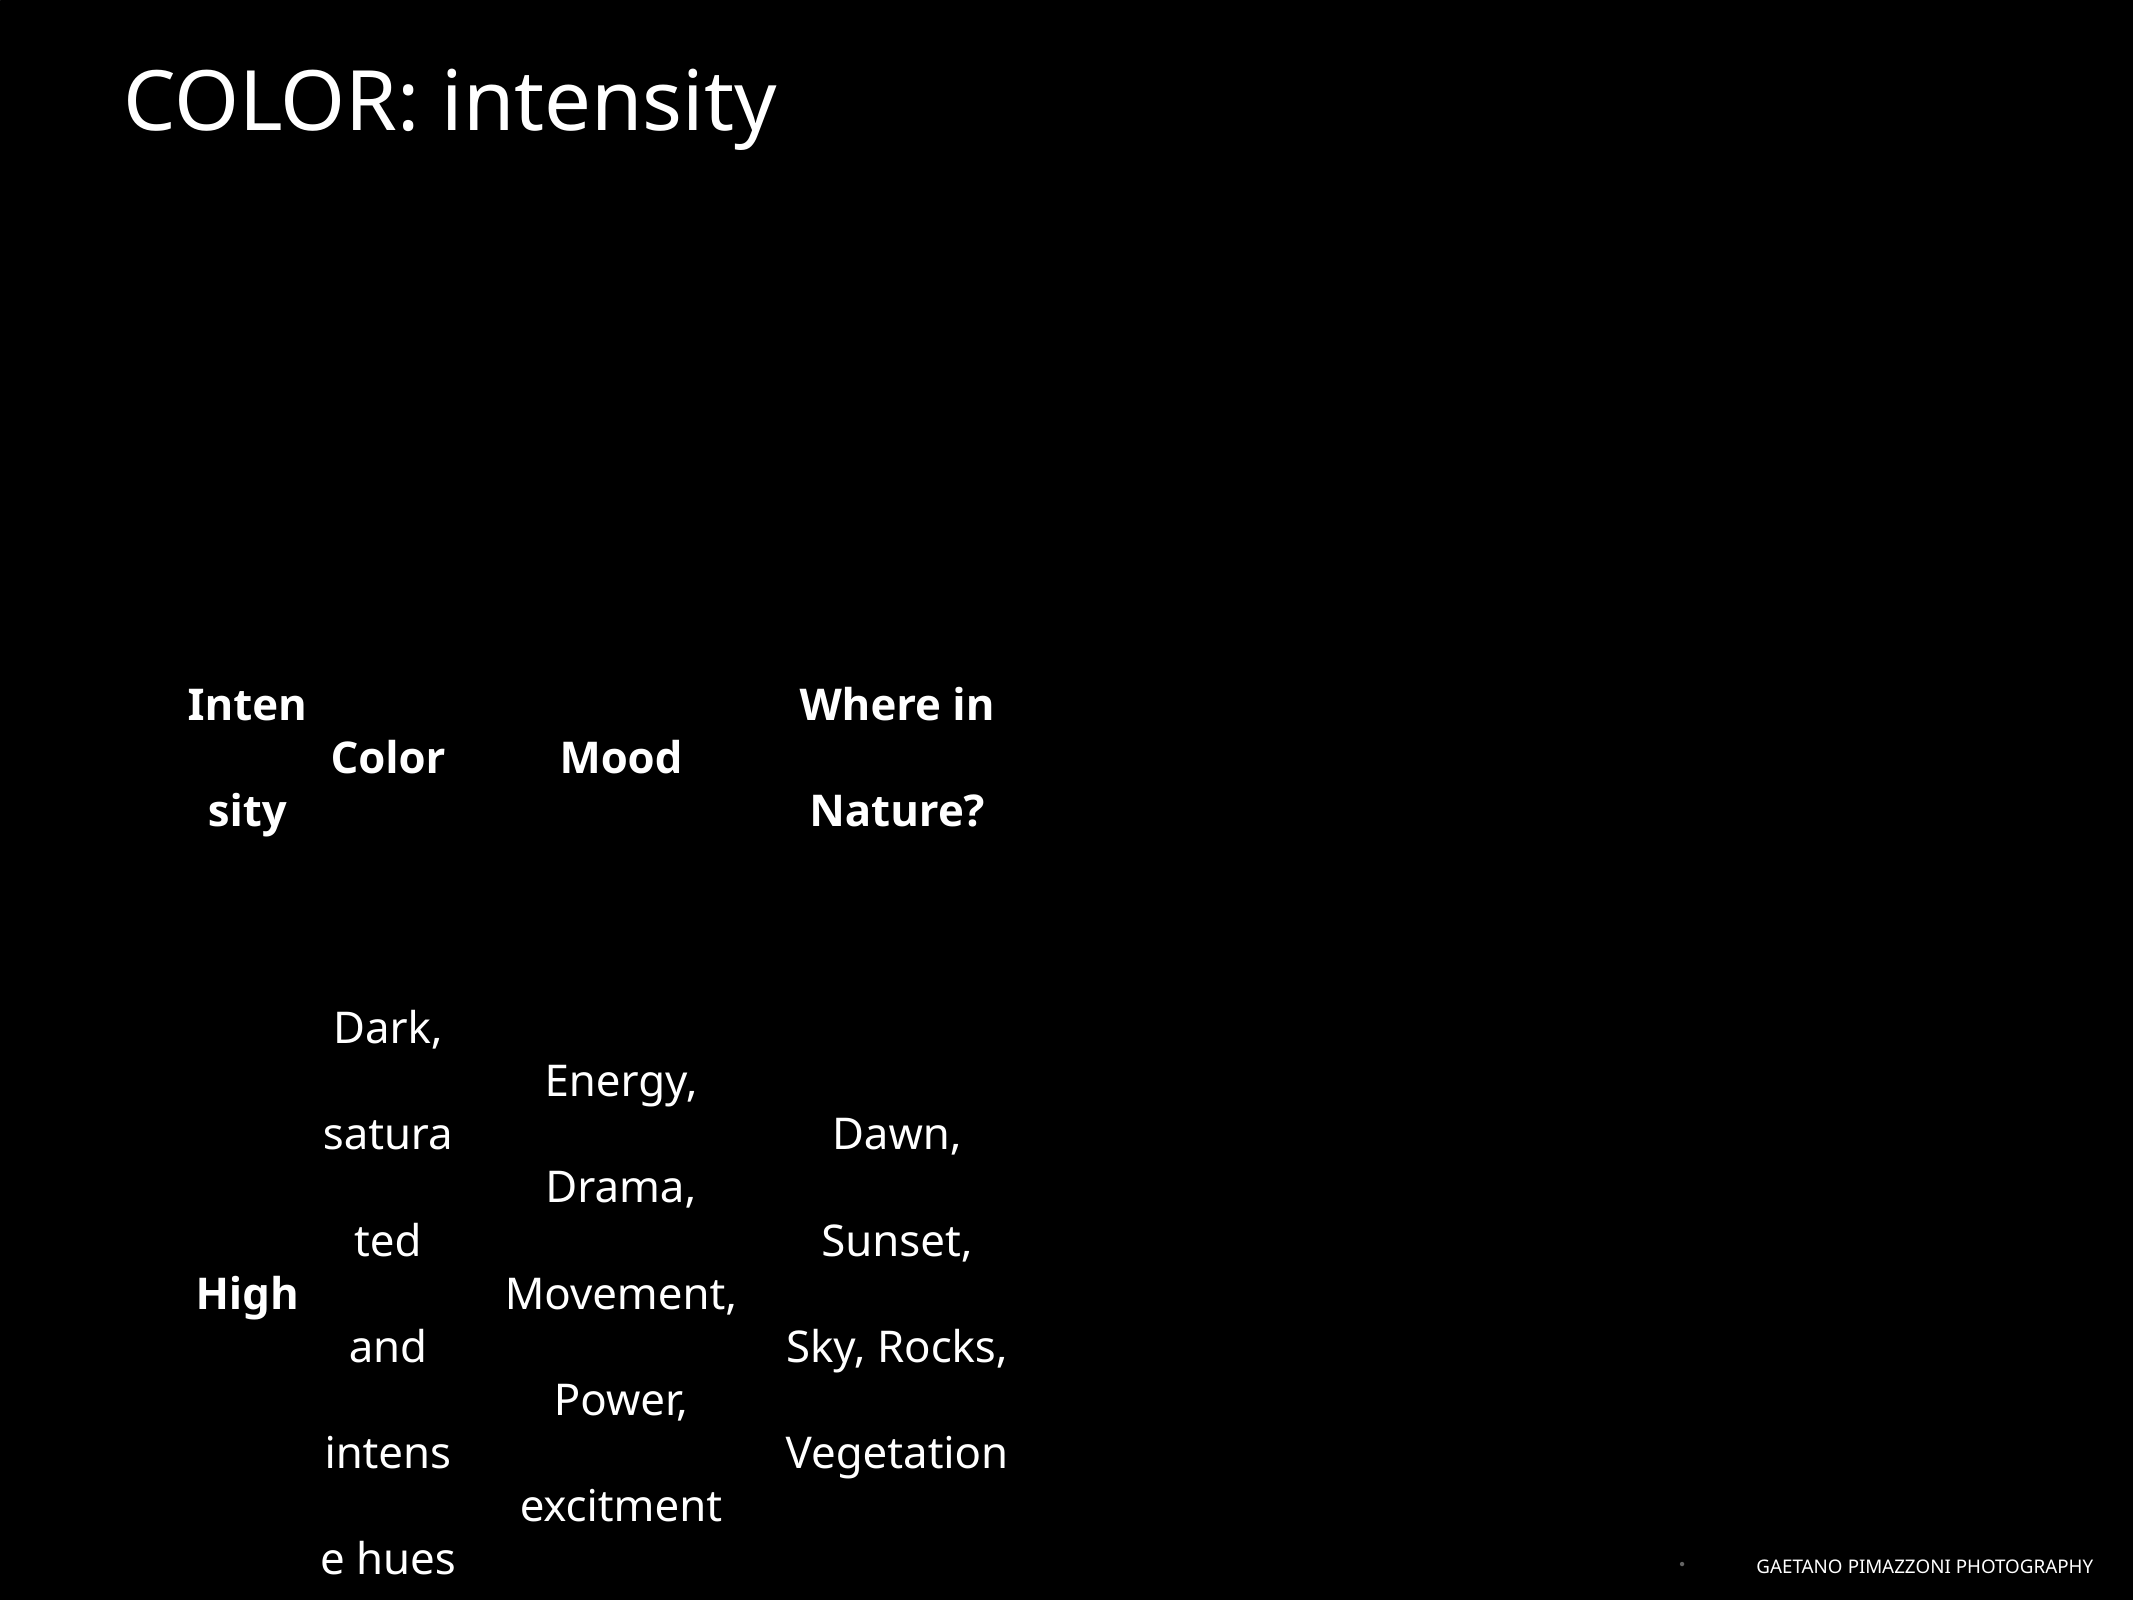

# COLOR: intensity
Color has a very strong impact on emotion and mood.
| Intensity | Color | Mood | Where in Nature? |
| --- | --- | --- | --- |
| High | Dark, saturated and intense hues | Energy, Drama, Movement, Power, excitment | Dawn, Sunset, Sky, Rocks, Vegetation |
| Low | Light, desaturated and muted hues | Calm, SIlence, Quietness, Peace, Melancholy, Softenss | Fog, Mist, Clouds, Sky |
GAETANO PIMAZZONI PHOTOGRAPHY